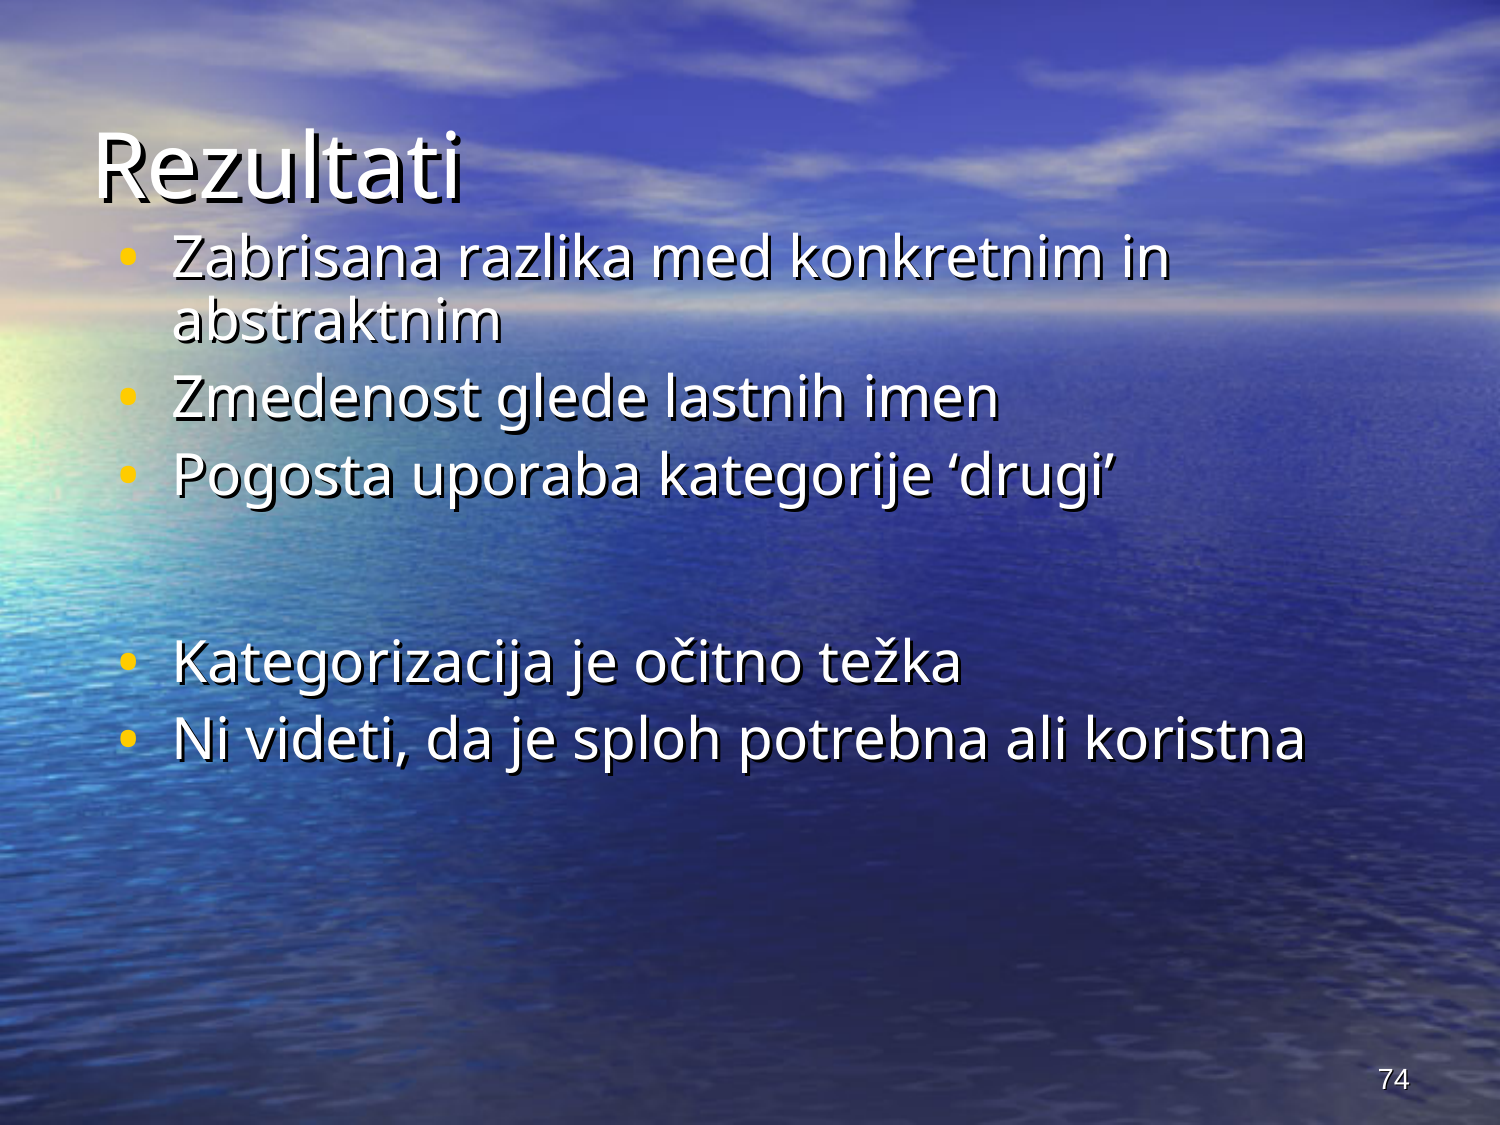

# Rezultati
Zabrisana razlika med konkretnim in abstraktnim
Zmedenost glede lastnih imen
Pogosta uporaba kategorije ‘drugi’
Kategorizacija je očitno težka
Ni videti, da je sploh potrebna ali koristna